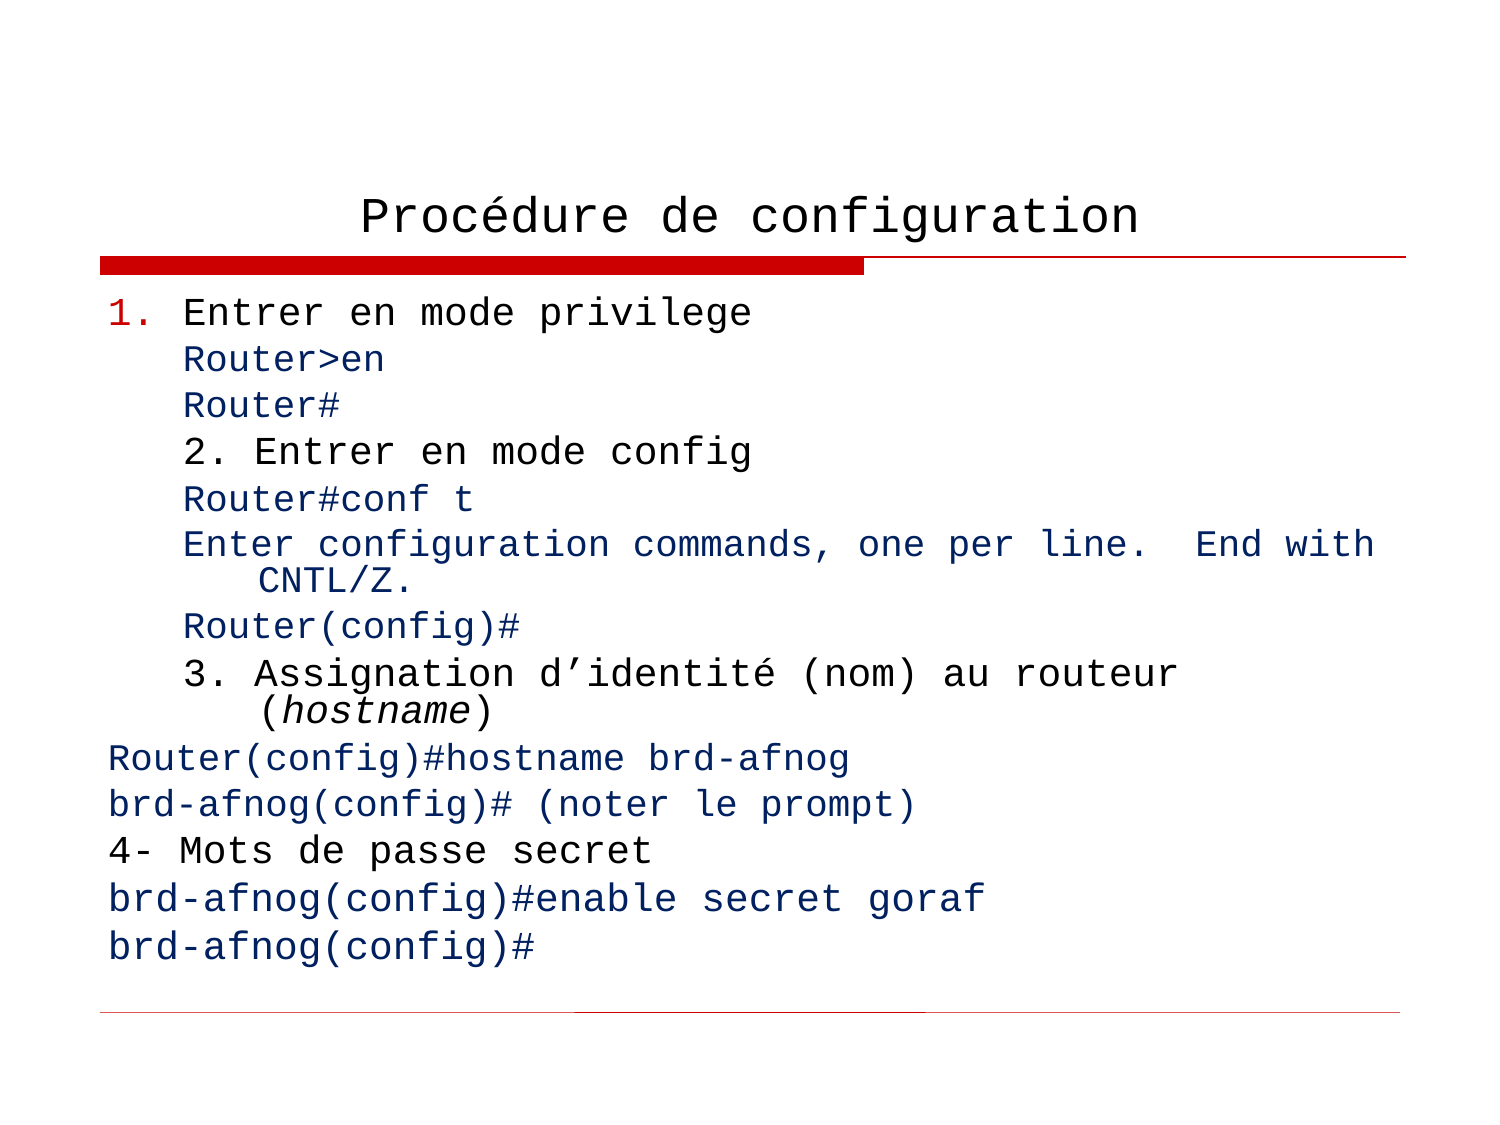

# Procédure de configuration
Entrer en mode privilege
Router>en
Router#
2. Entrer en mode config
Router#conf t
Enter configuration commands, one per line. End with CNTL/Z.
Router(config)#
3. Assignation d’identité (nom) au routeur (hostname)
Router(config)#hostname brd-afnog
brd-afnog(config)# (noter le prompt)
4- Mots de passe secret
brd-afnog(config)#enable secret goraf
brd-afnog(config)#